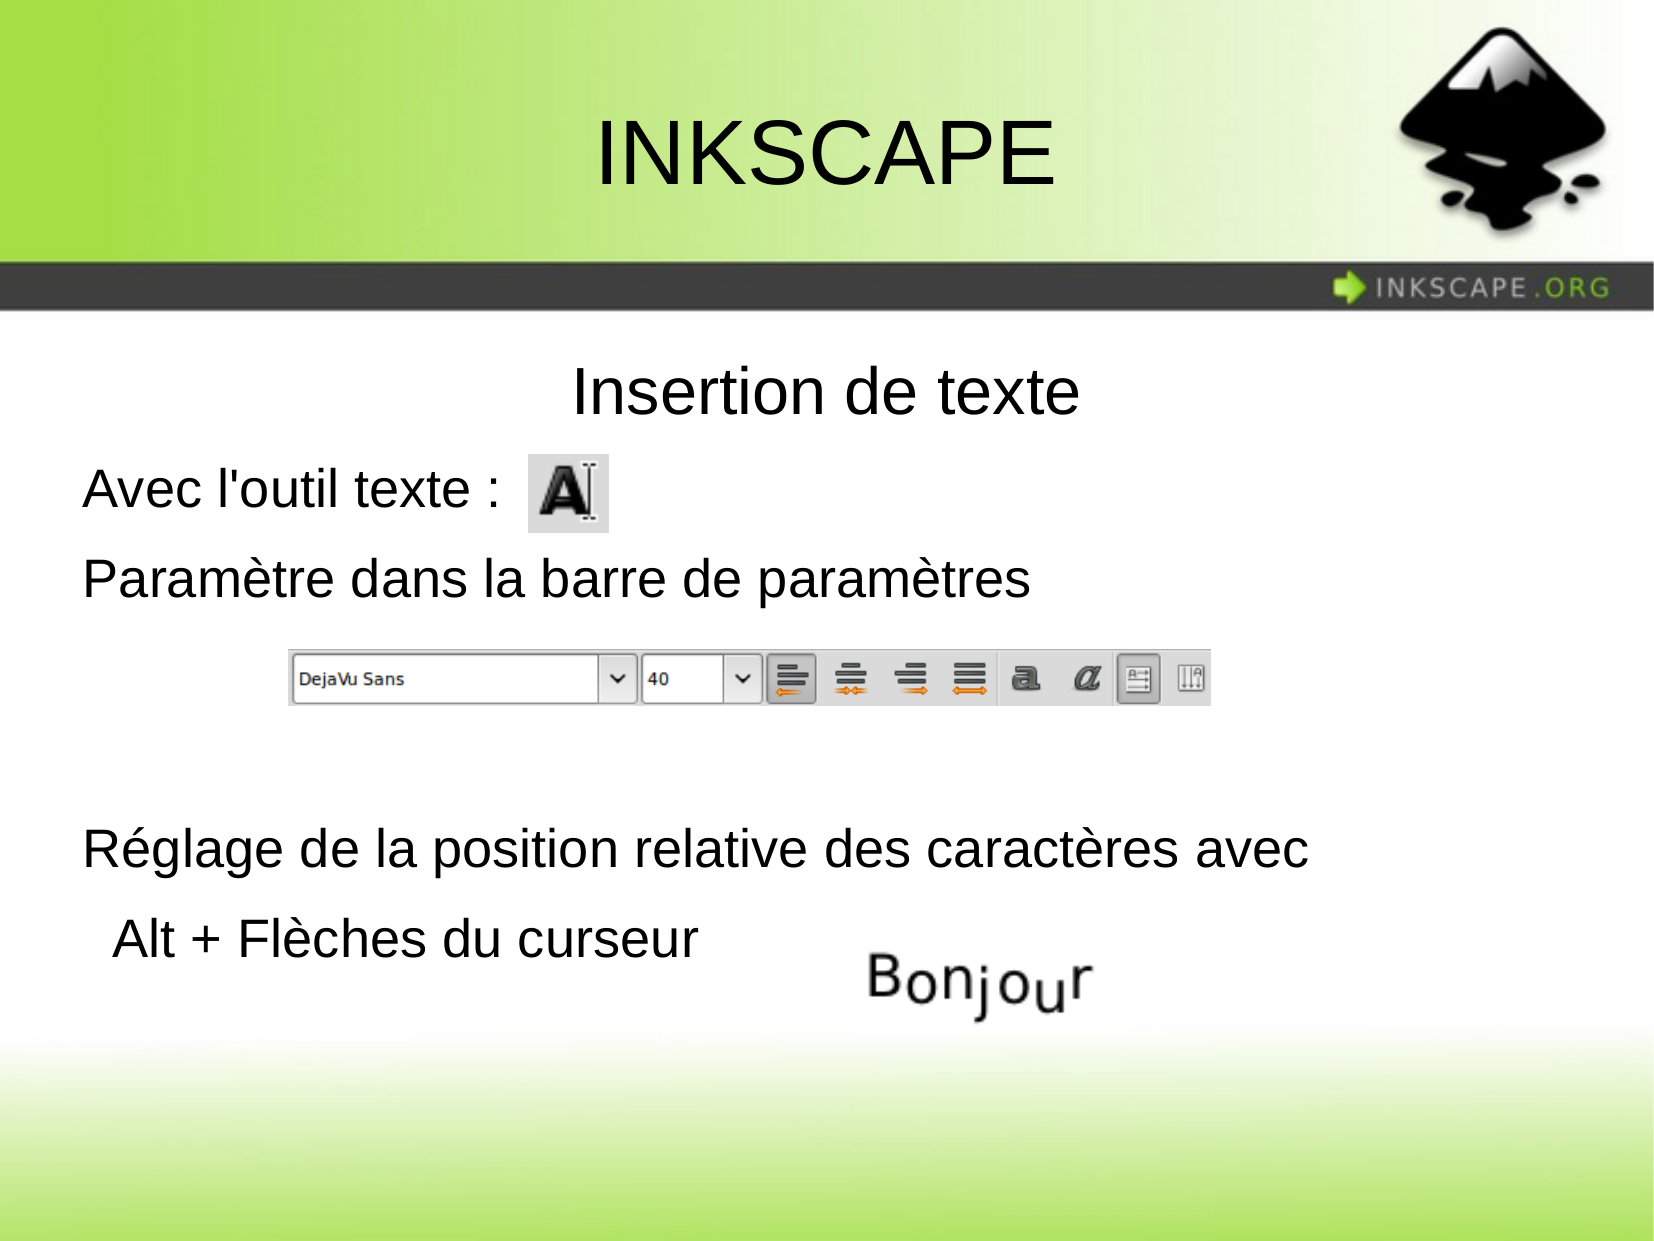

# INKSCAPE
Insertion de texte
Avec l'outil texte :
Paramètre dans la barre de paramètres
Réglage de la position relative des caractères avec
 Alt + Flèches du curseur